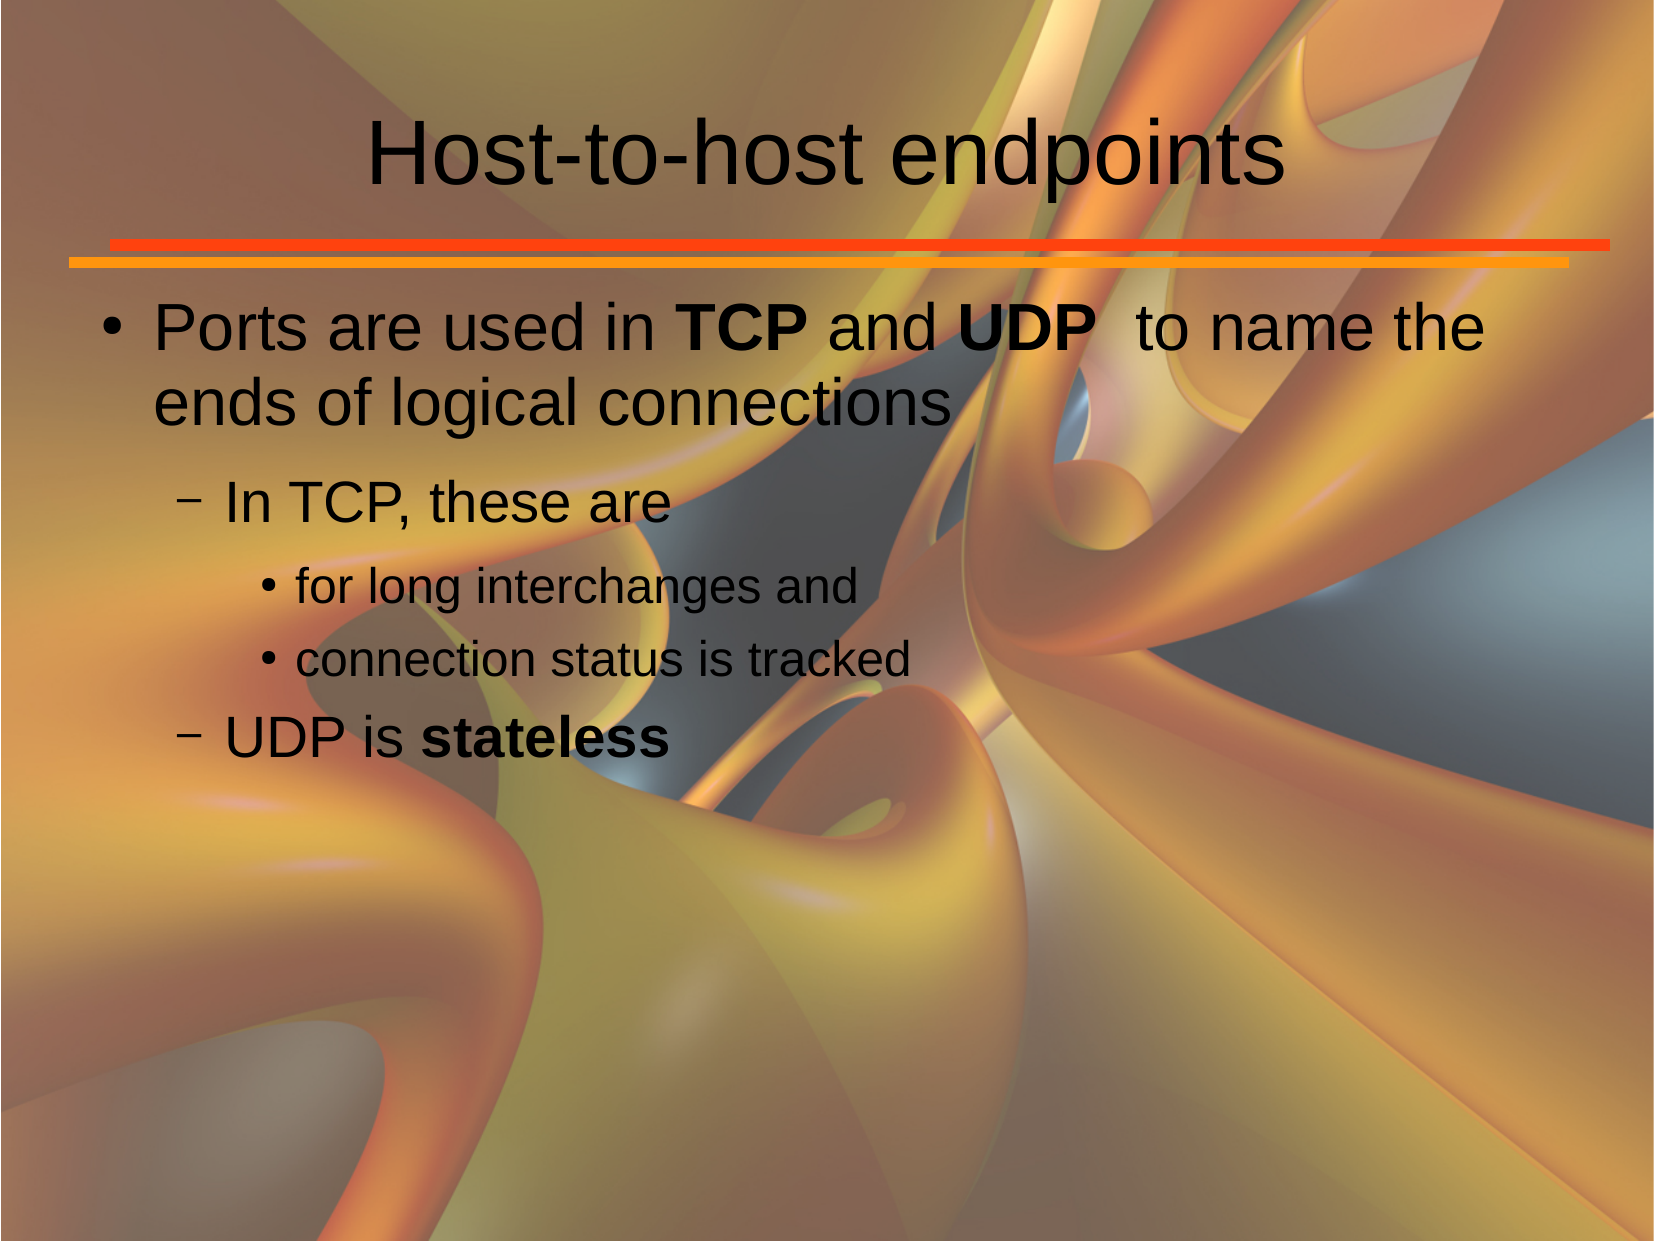

# Host-to-host endpoints
Ports are used in TCP and UDP to name the ends of logical connections
In TCP, these are
for long interchanges and
connection status is tracked
UDP is stateless